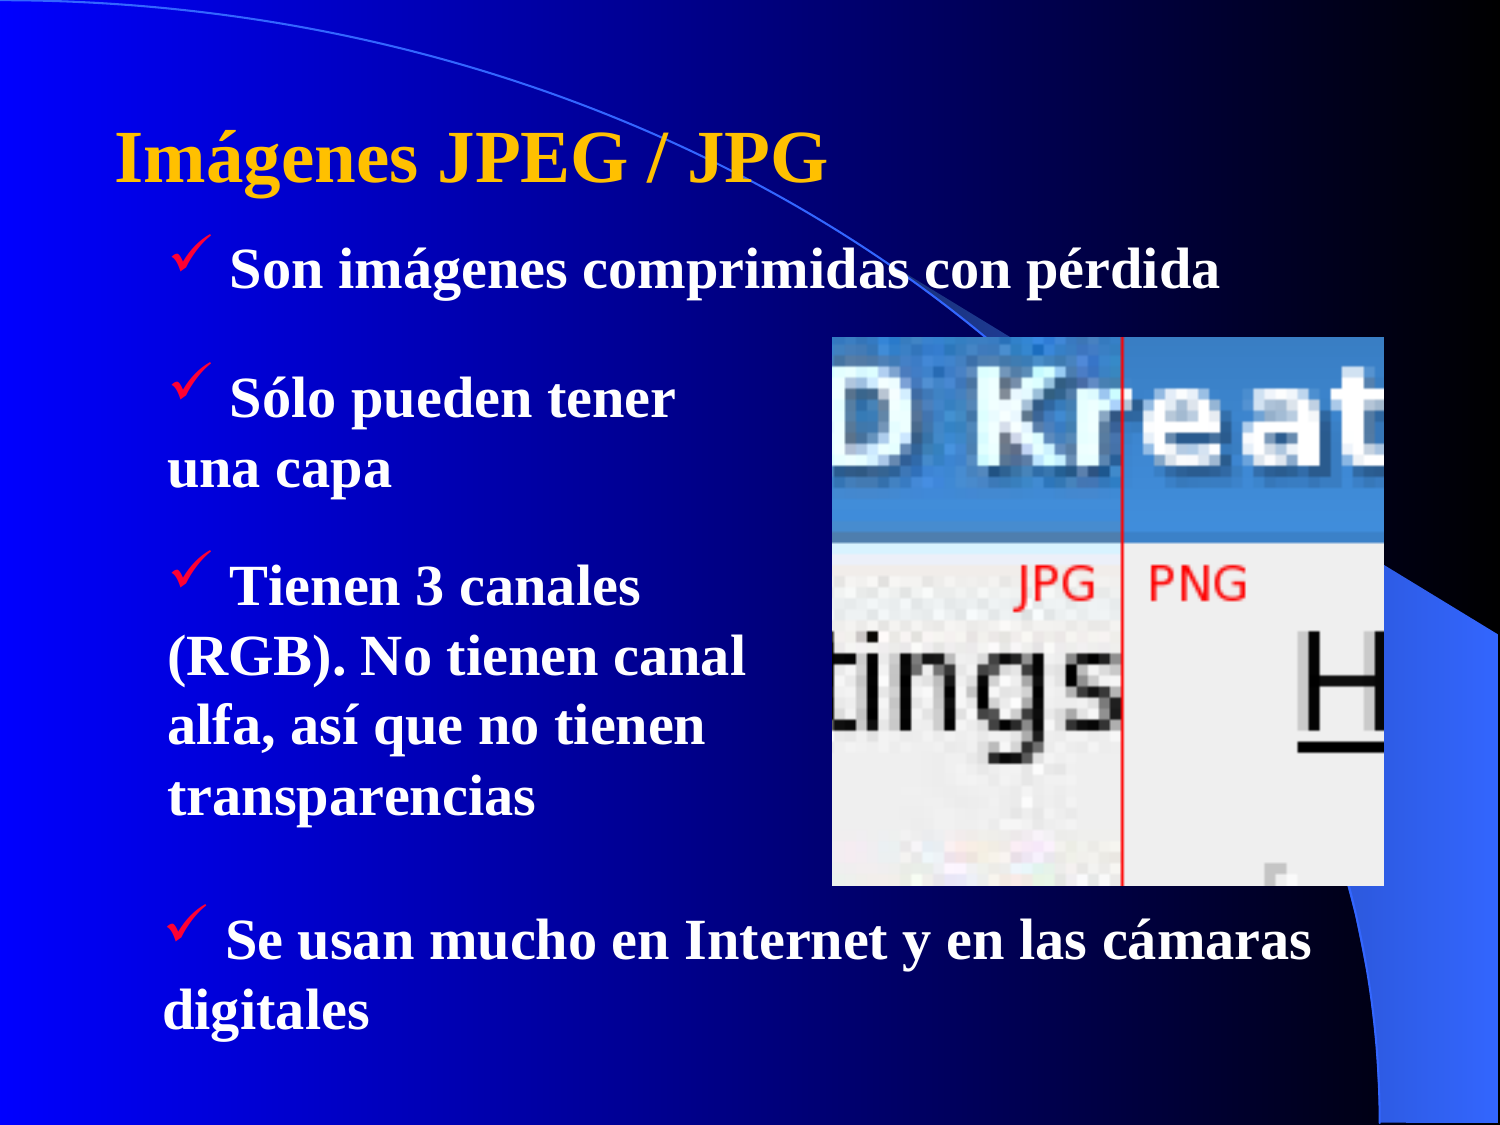

Imágenes JPEG / JPG
 Son imágenes comprimidas con pérdida
 Sólo pueden tener una capa
 Tienen 3 canales (RGB). No tienen canal alfa, así que no tienen transparencias
 Se usan mucho en Internet y en las cámaras digitales